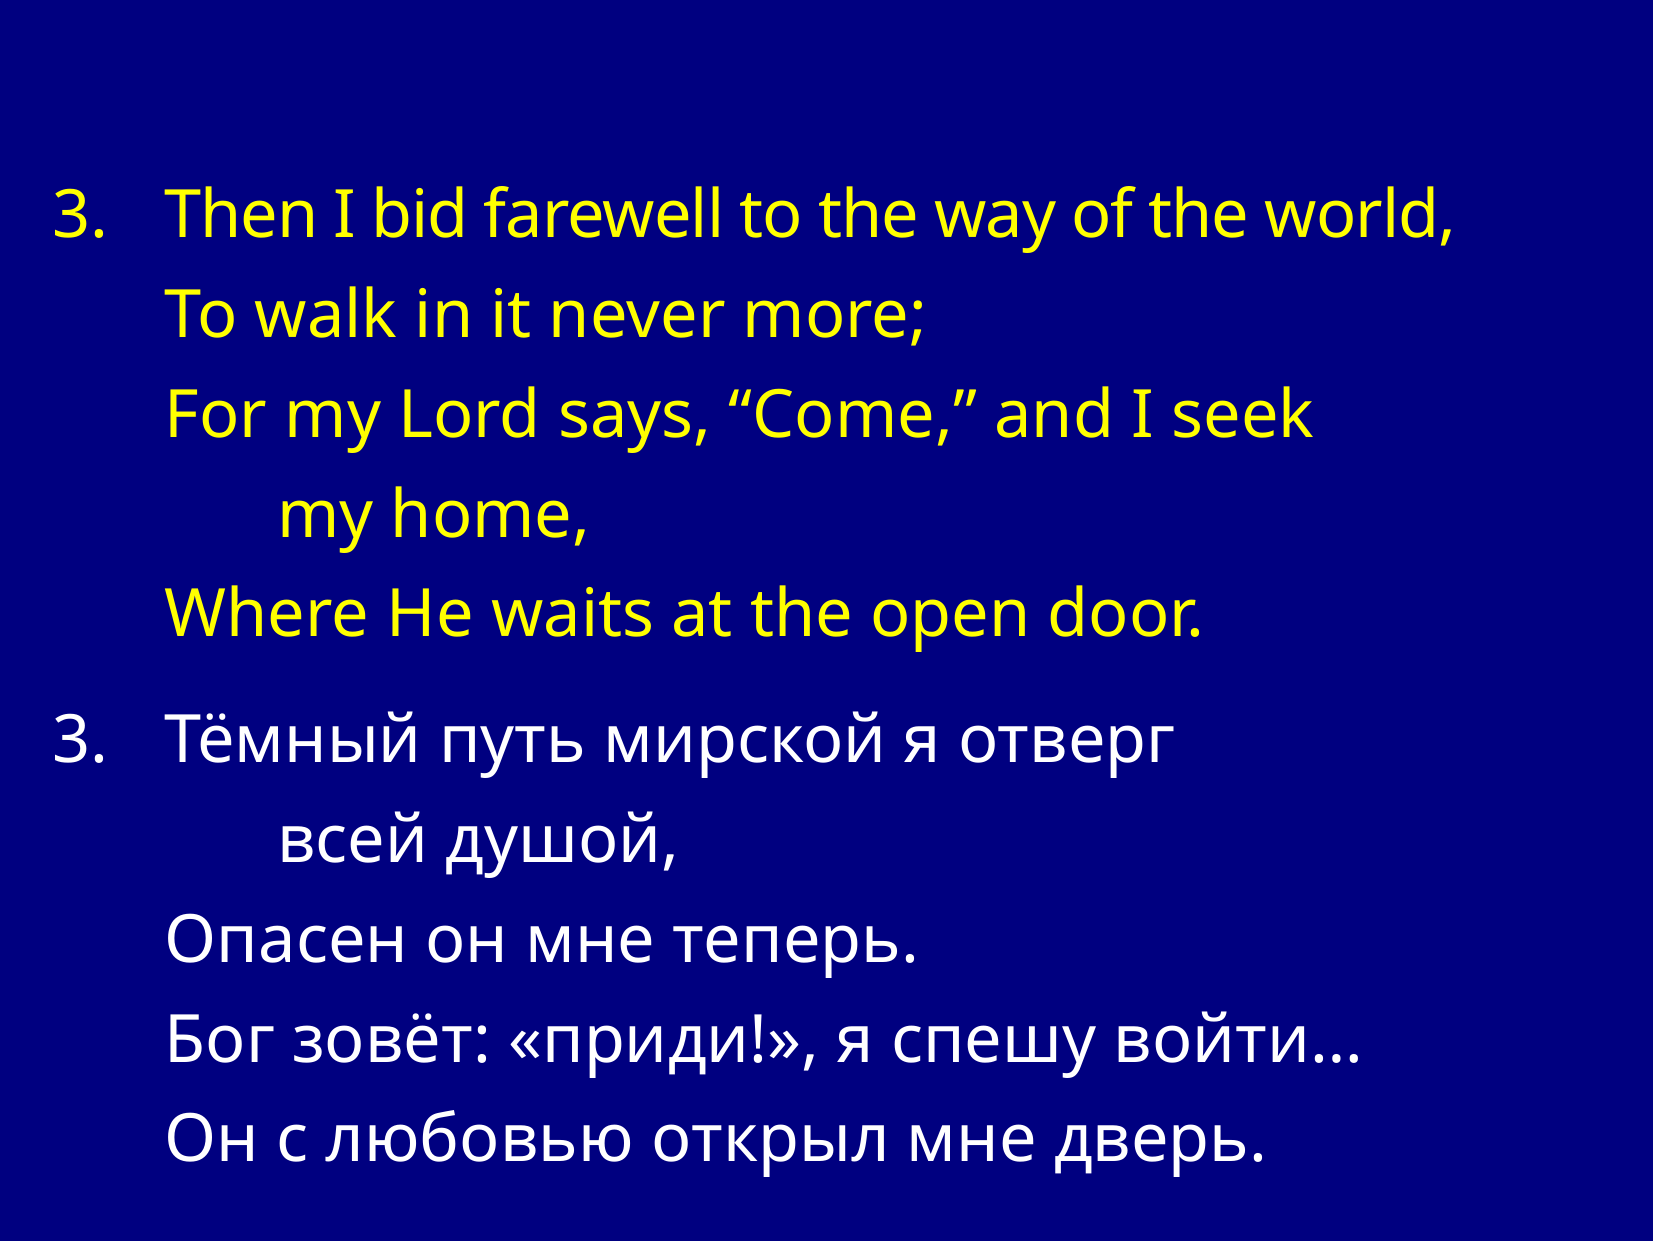

3.	Then I bid farewell to the way of the world,
	To walk in it never more;
	For my Lord says, “Come,” and I seek
		my home,
	Where He waits at the open door.
3.	Тёмный путь мирской я отверг
		всей душой,
	Опасен он мне теперь.
	Бог зовёт: «приди!», я спешу войти…
	Он с любовью открыл мне дверь.